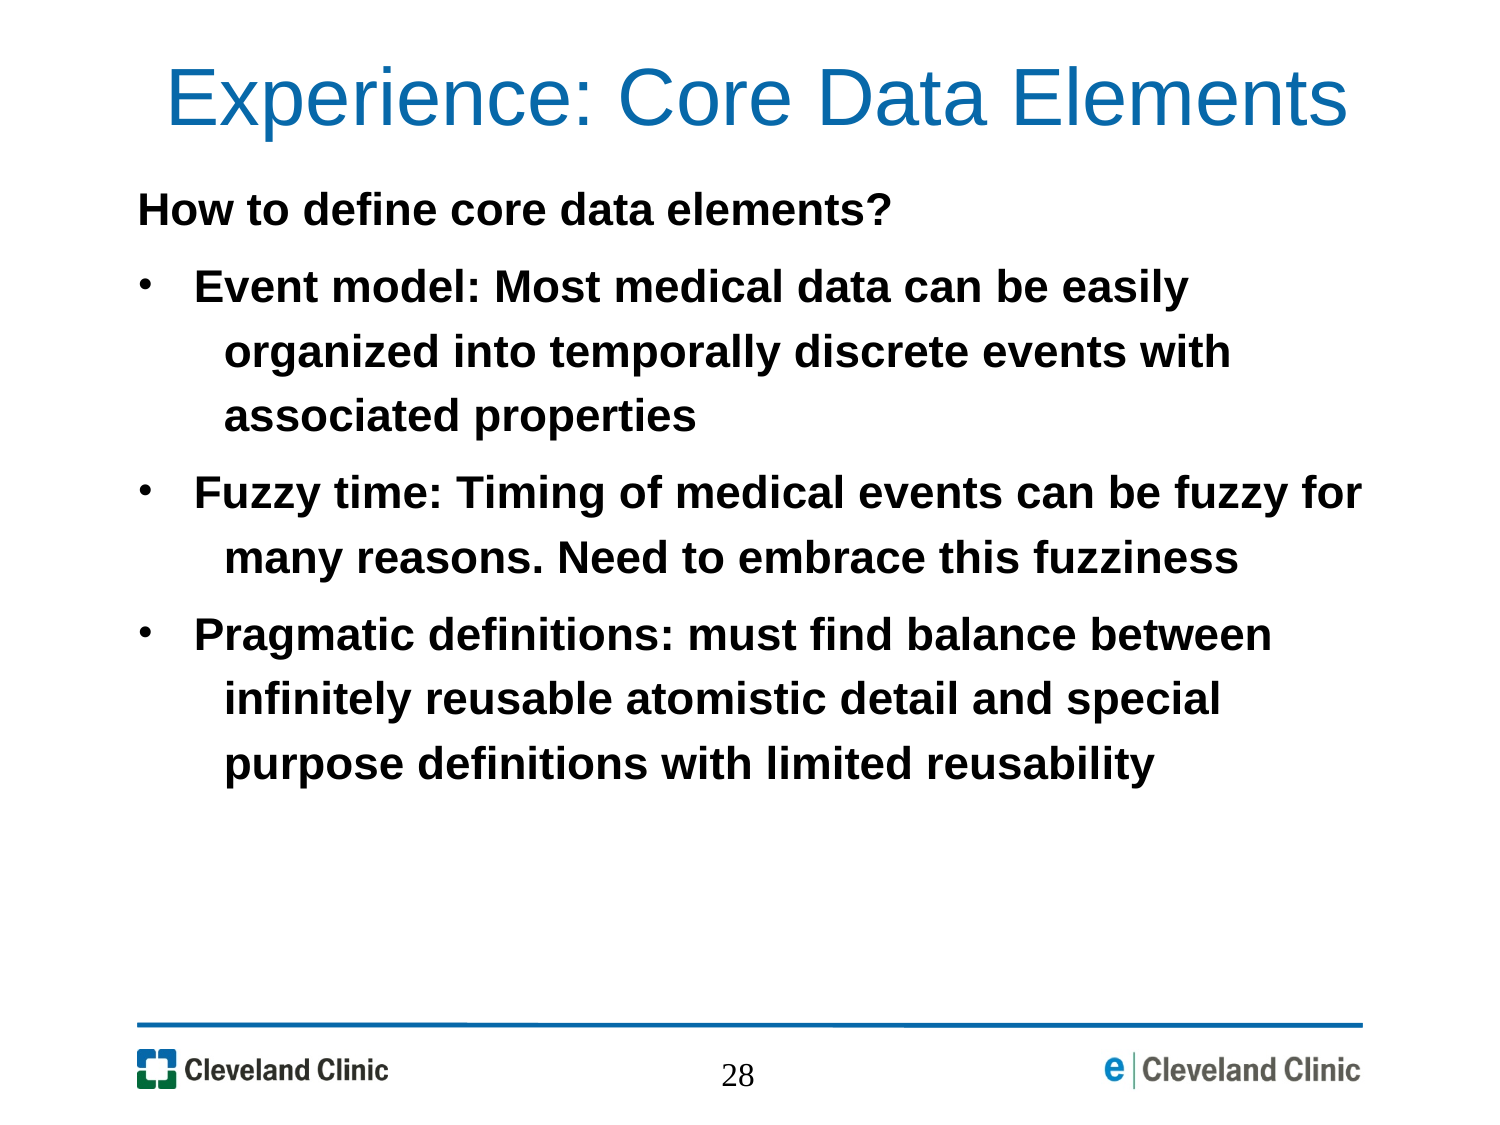

# Experience: Core Data Elements
How to define core data elements?
Event model: Most medical data can be easily organized into temporally discrete events with associated properties
Fuzzy time: Timing of medical events can be fuzzy for many reasons. Need to embrace this fuzziness
Pragmatic definitions: must find balance between infinitely reusable atomistic detail and special purpose definitions with limited reusability
28